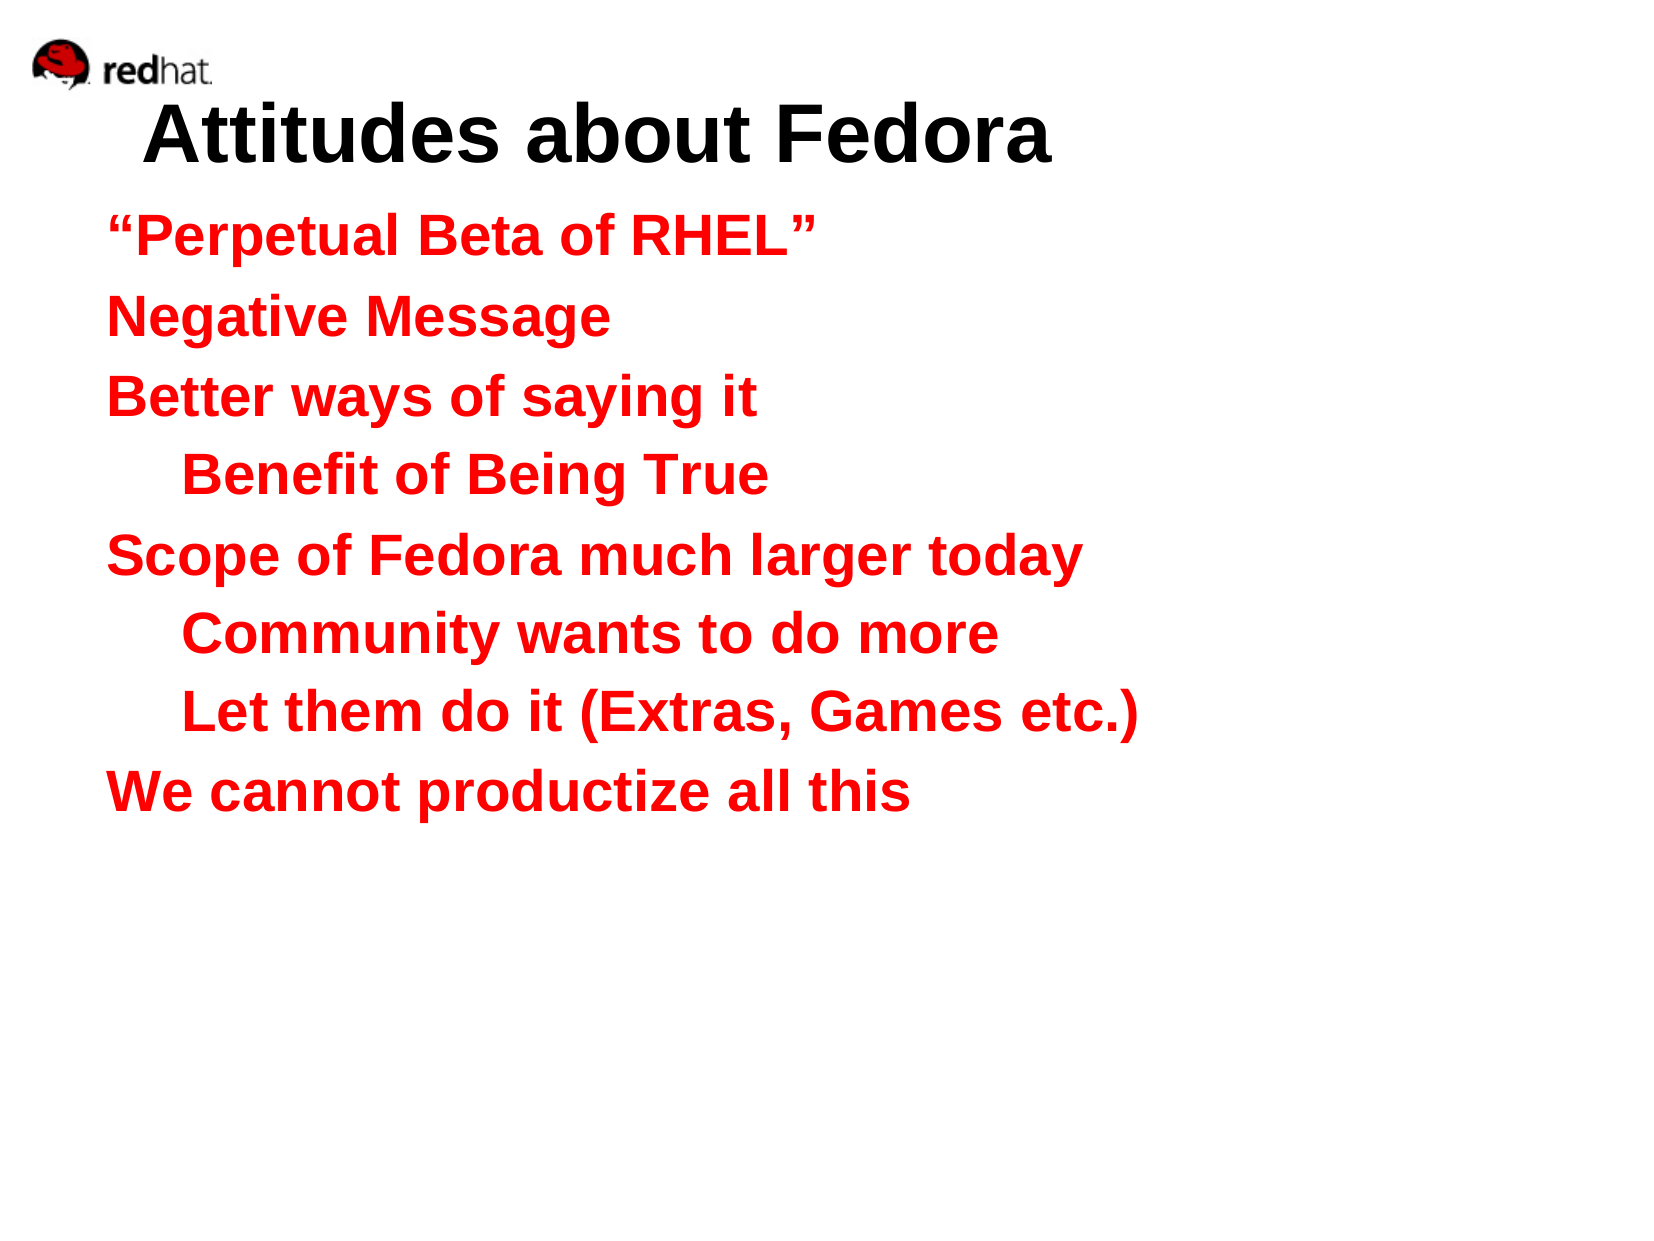

# Attitudes about Fedora
“Perpetual Beta of RHEL”
Negative Message
Better ways of saying it
Benefit of Being True
Scope of Fedora much larger today
Community wants to do more
Let them do it (Extras, Games etc.)
We cannot productize all this